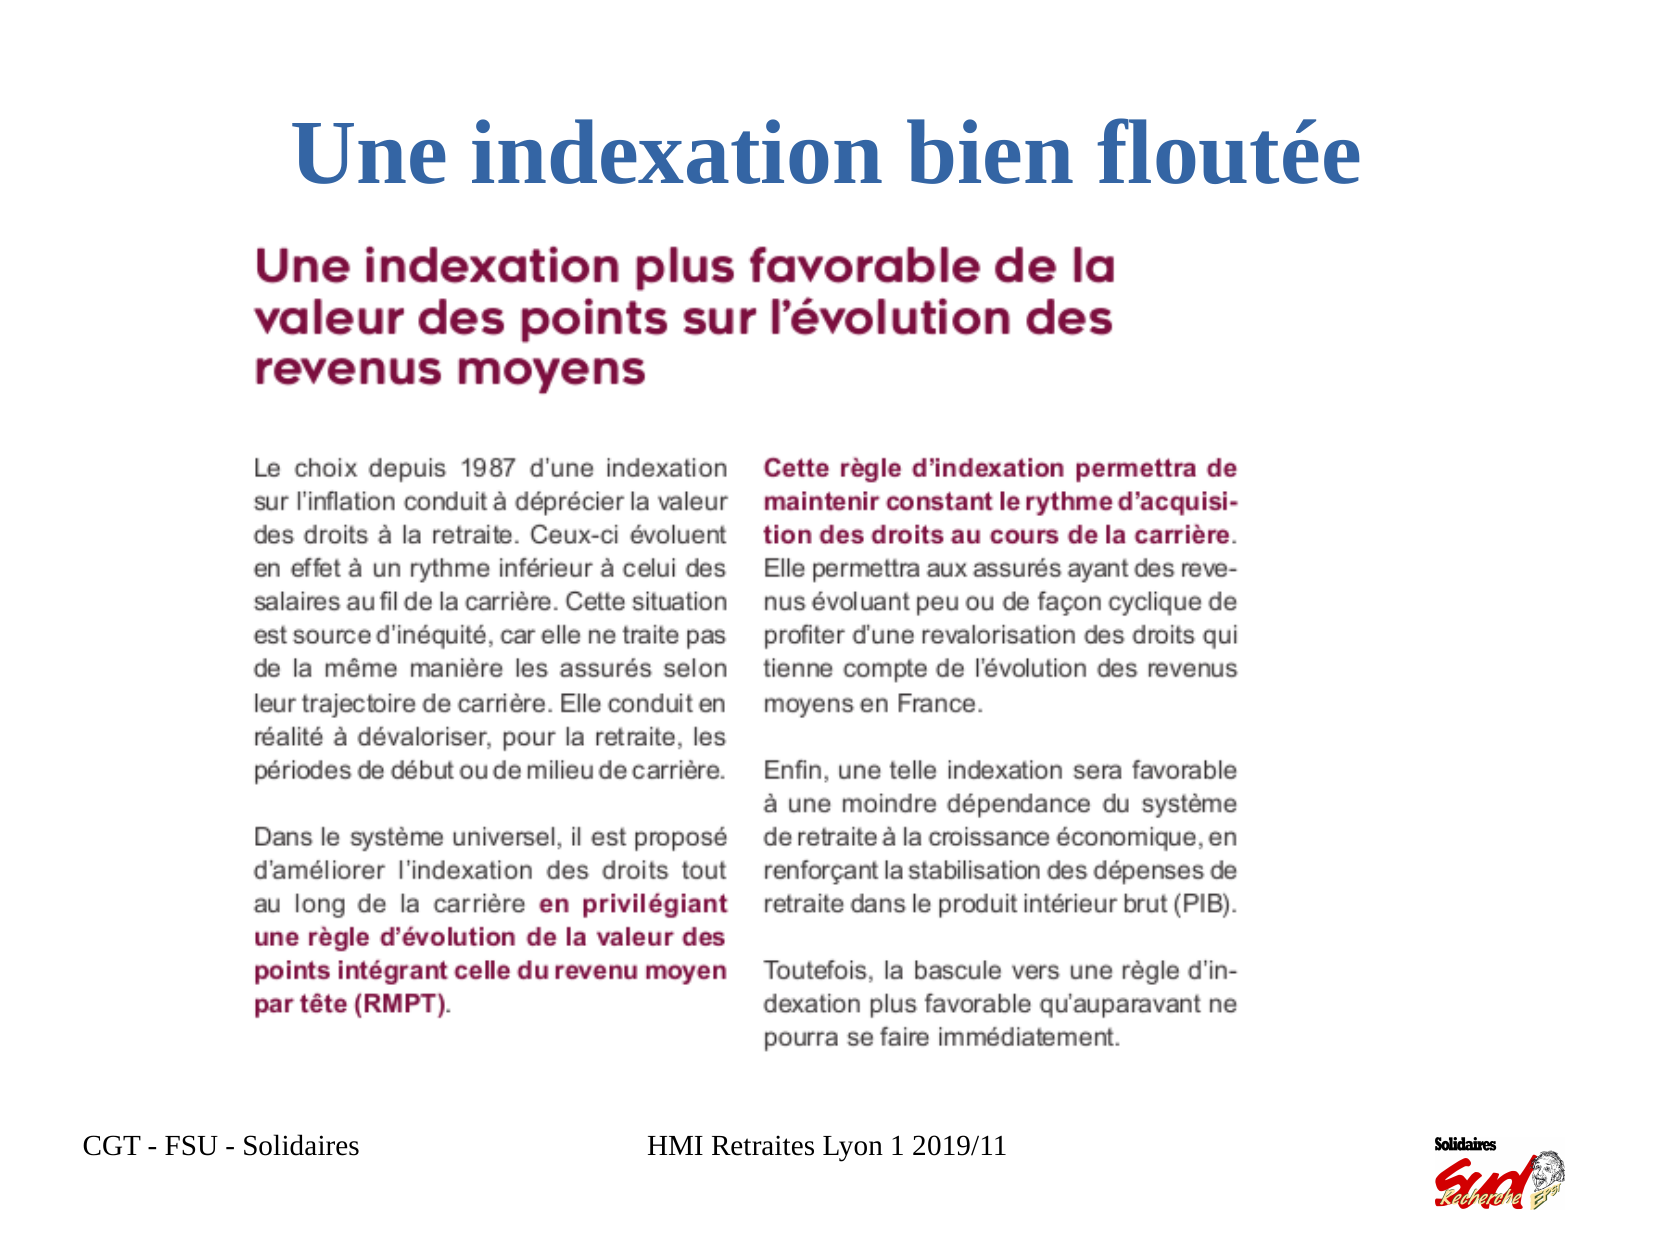

# Une indexation bien floutée
CGT - FSU - Solidaires
HMI Retraites Lyon 1 2019/11